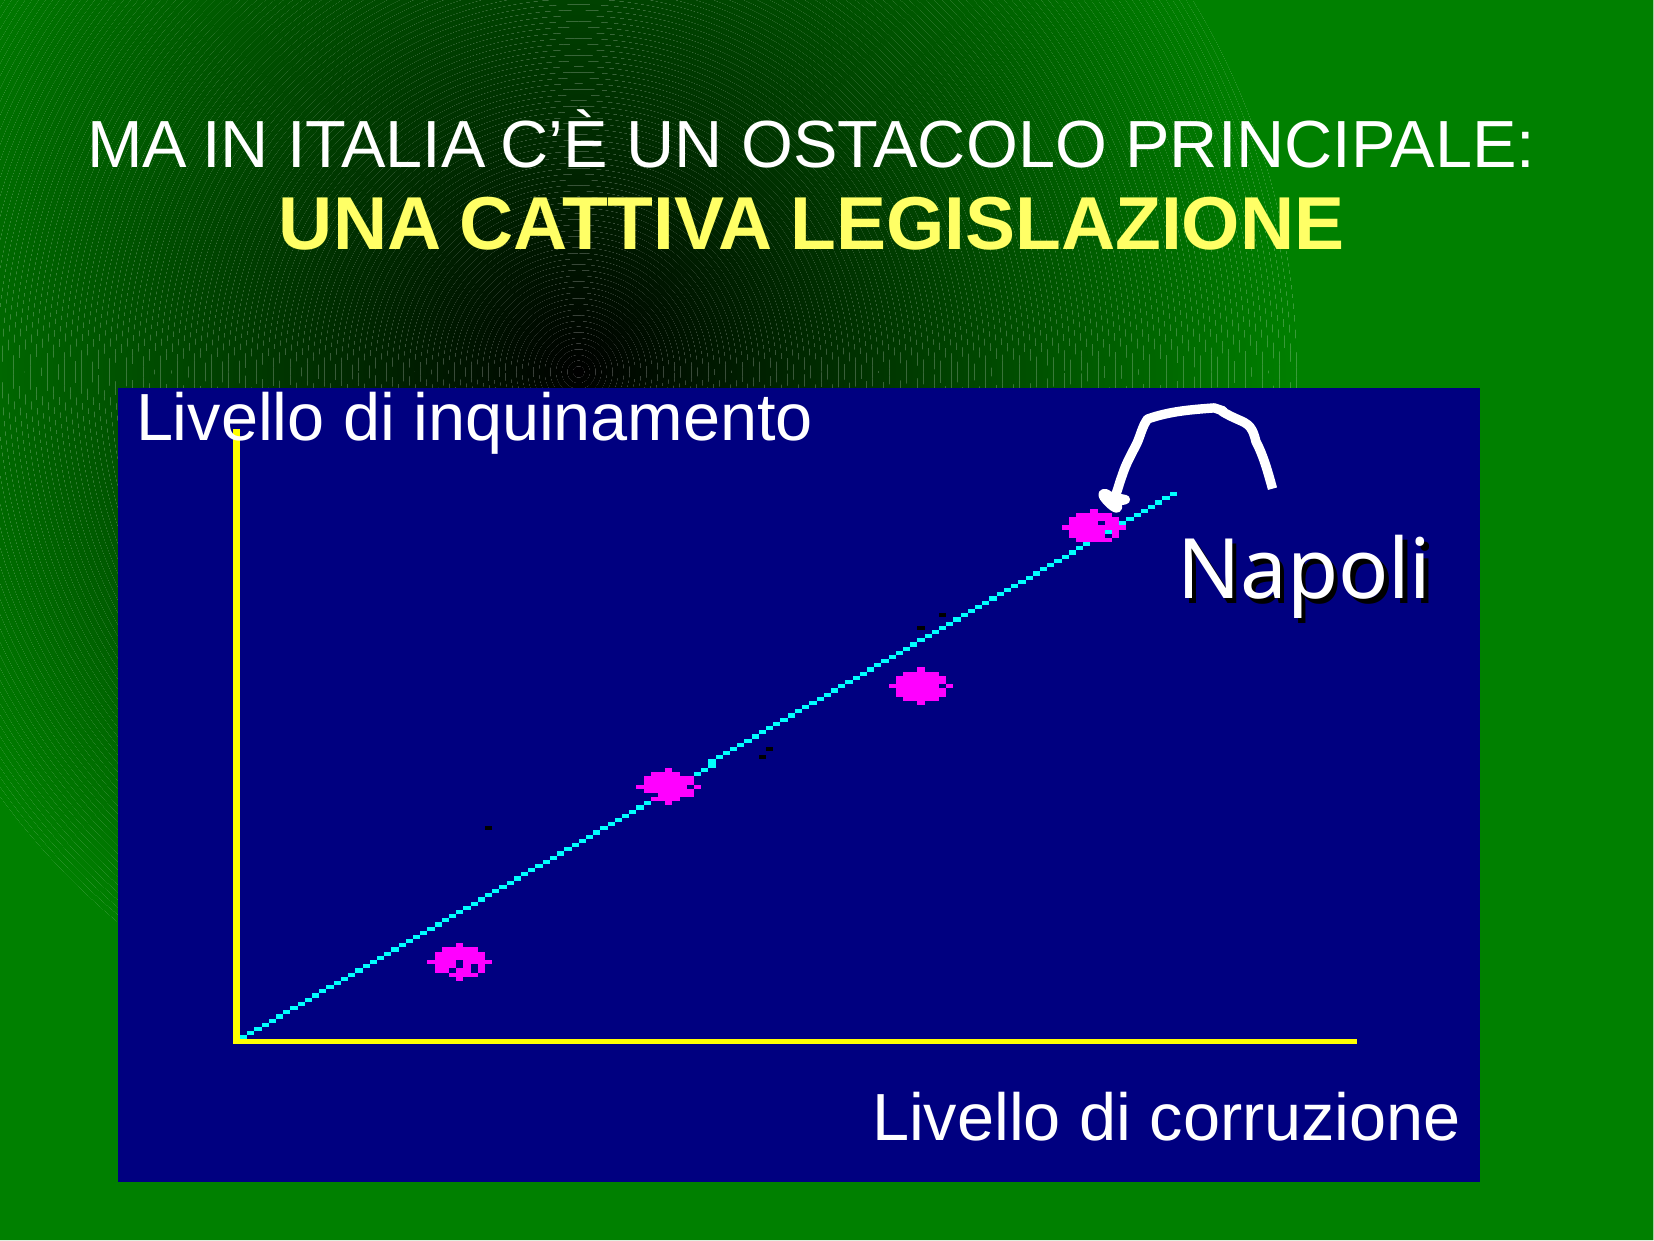

MA IN ITALIA C’È UN OSTACOLO PRINCIPALE:
UNA CATTIVA LEGISLAZIONE
Livello di inquinamento
Napoli
Livello di corruzione